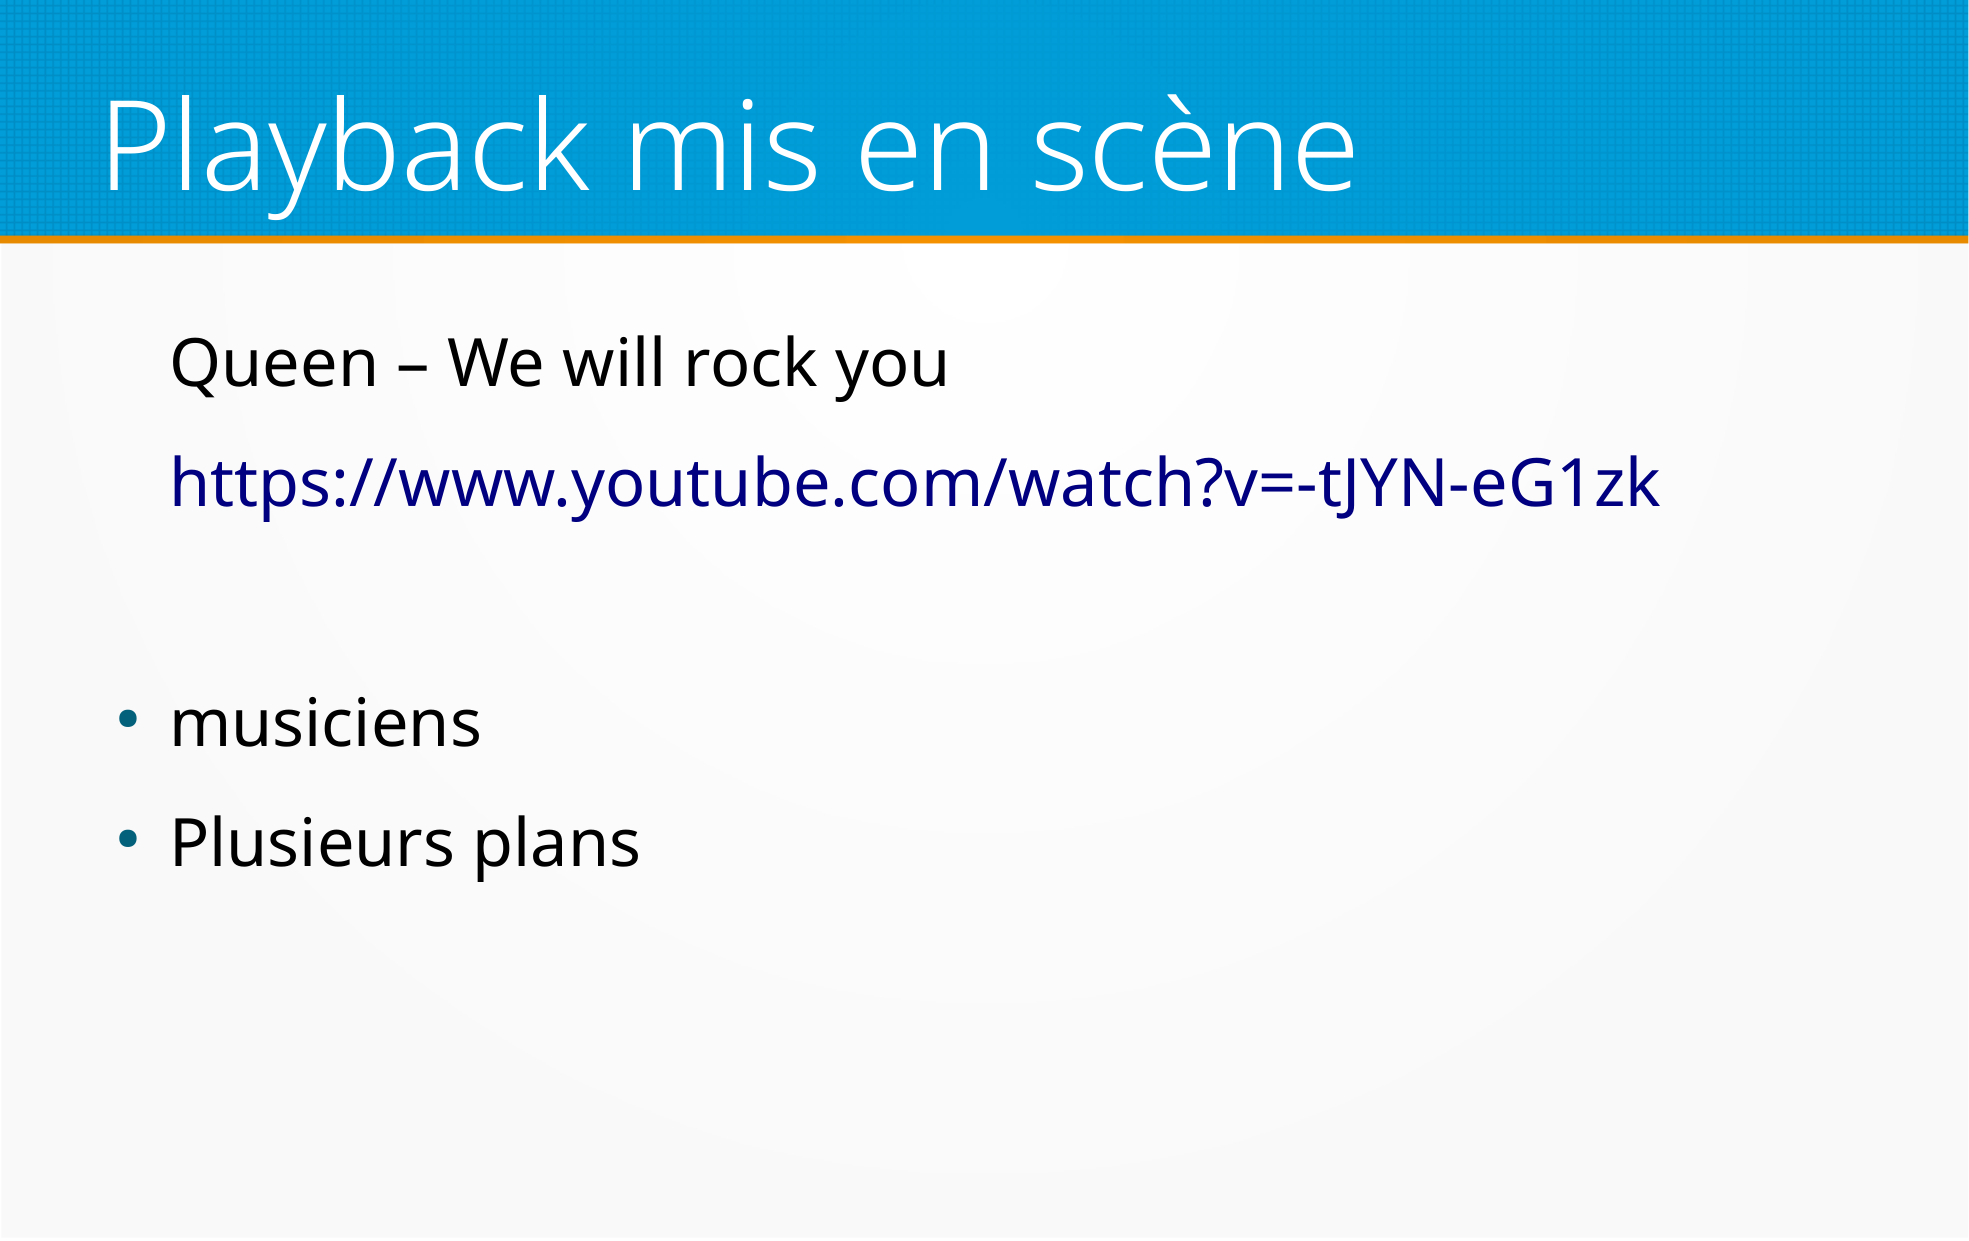

# Playback mis en scène
Queen – We will rock you
https://www.youtube.com/watch?v=-tJYN-eG1zk
musiciens
Plusieurs plans